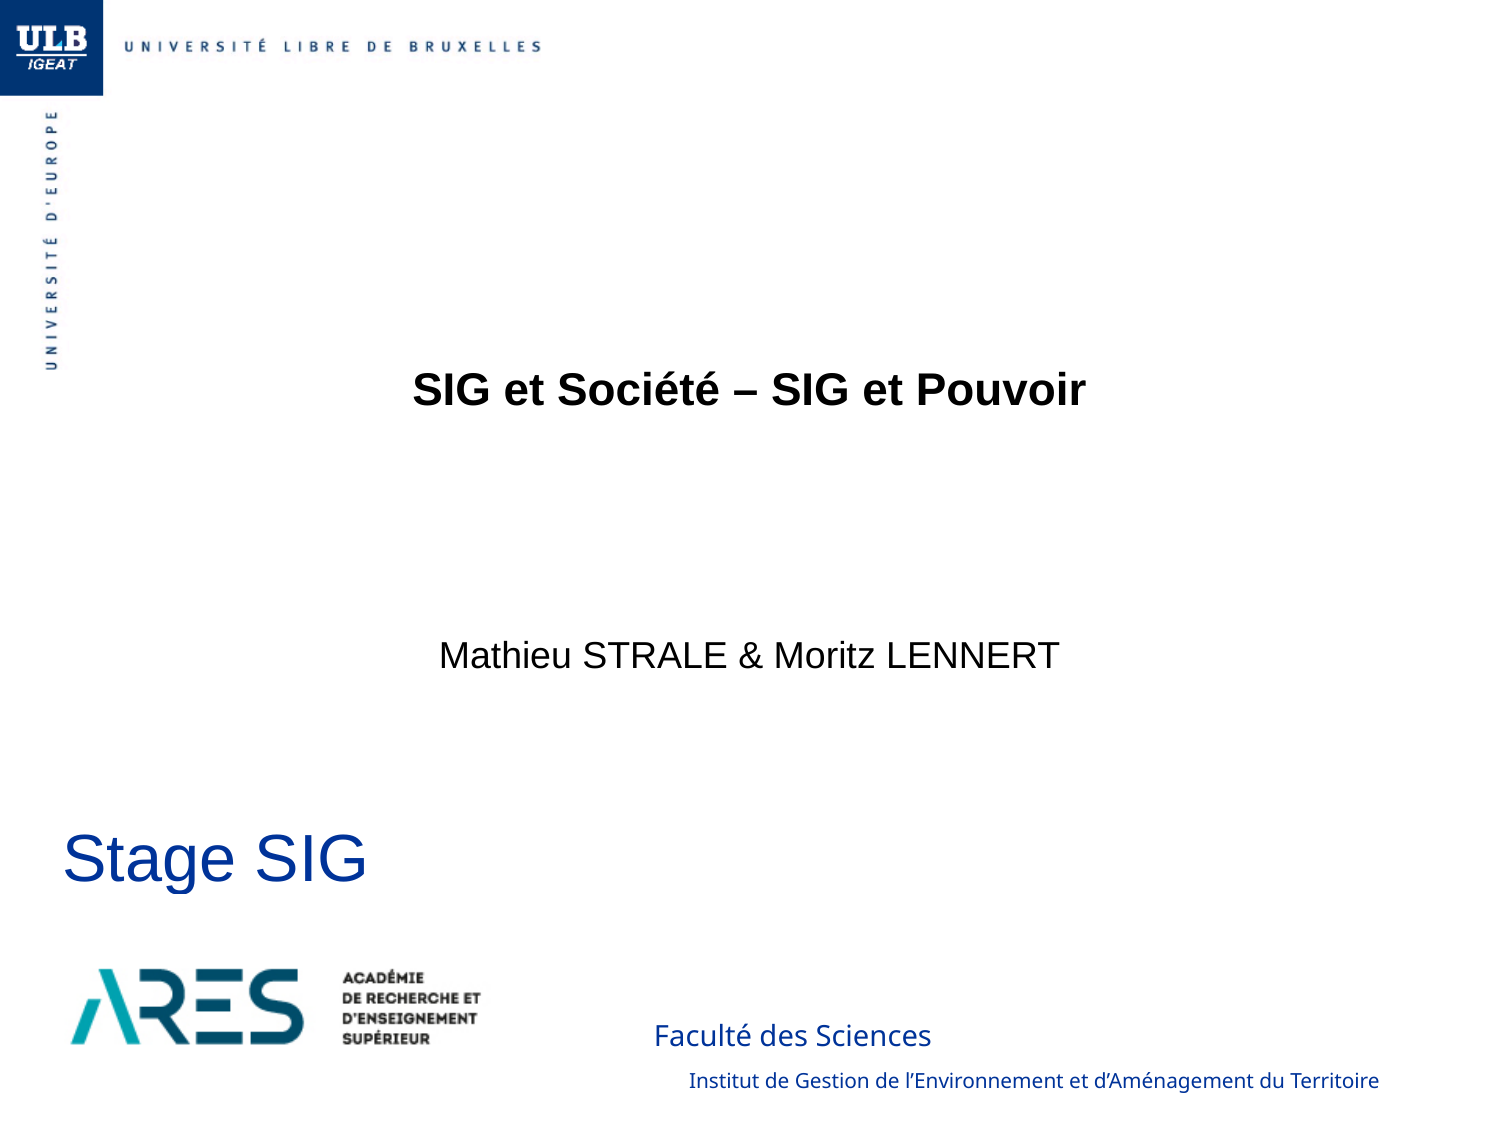

Mathieu STRALE & Moritz LENNERT
SIG et Société – SIG et Pouvoir
Stage SIG
Faculté des Sciences
Institut de Gestion de l’Environnement et d’Aménagement du Territoire